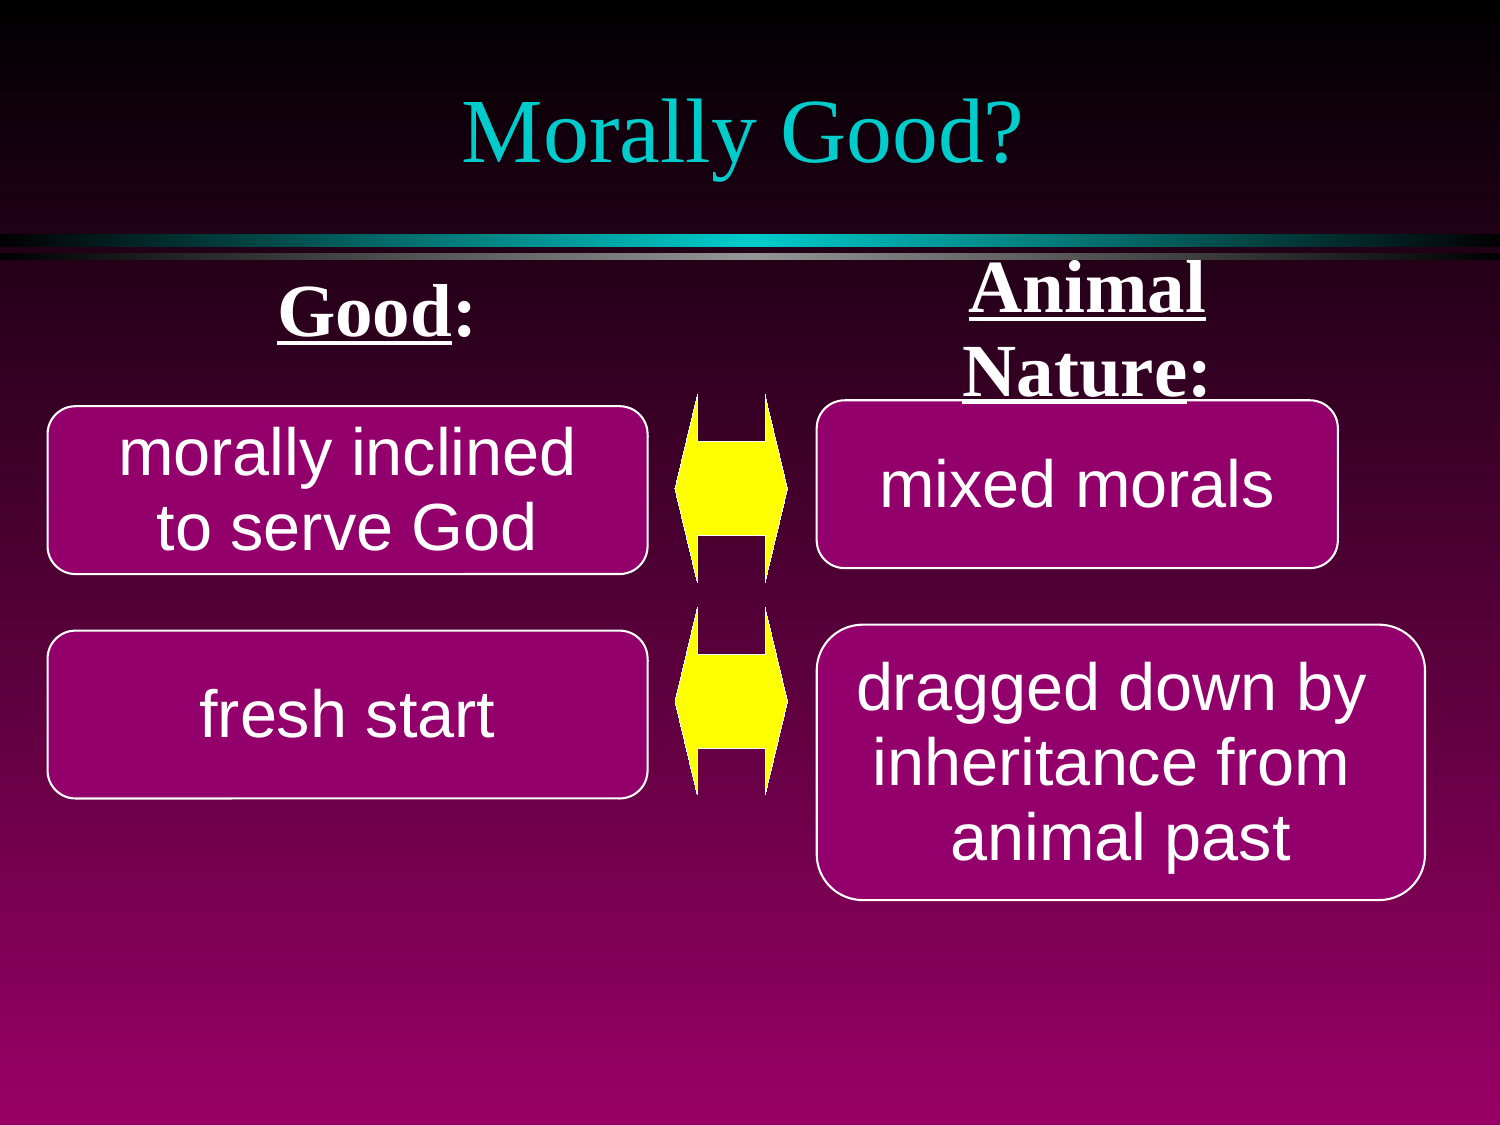

# Morally Good?
Animal
Nature:
Good:
mixed morals
morally inclined
to serve God
dragged down by
inheritance from
animal past
fresh start